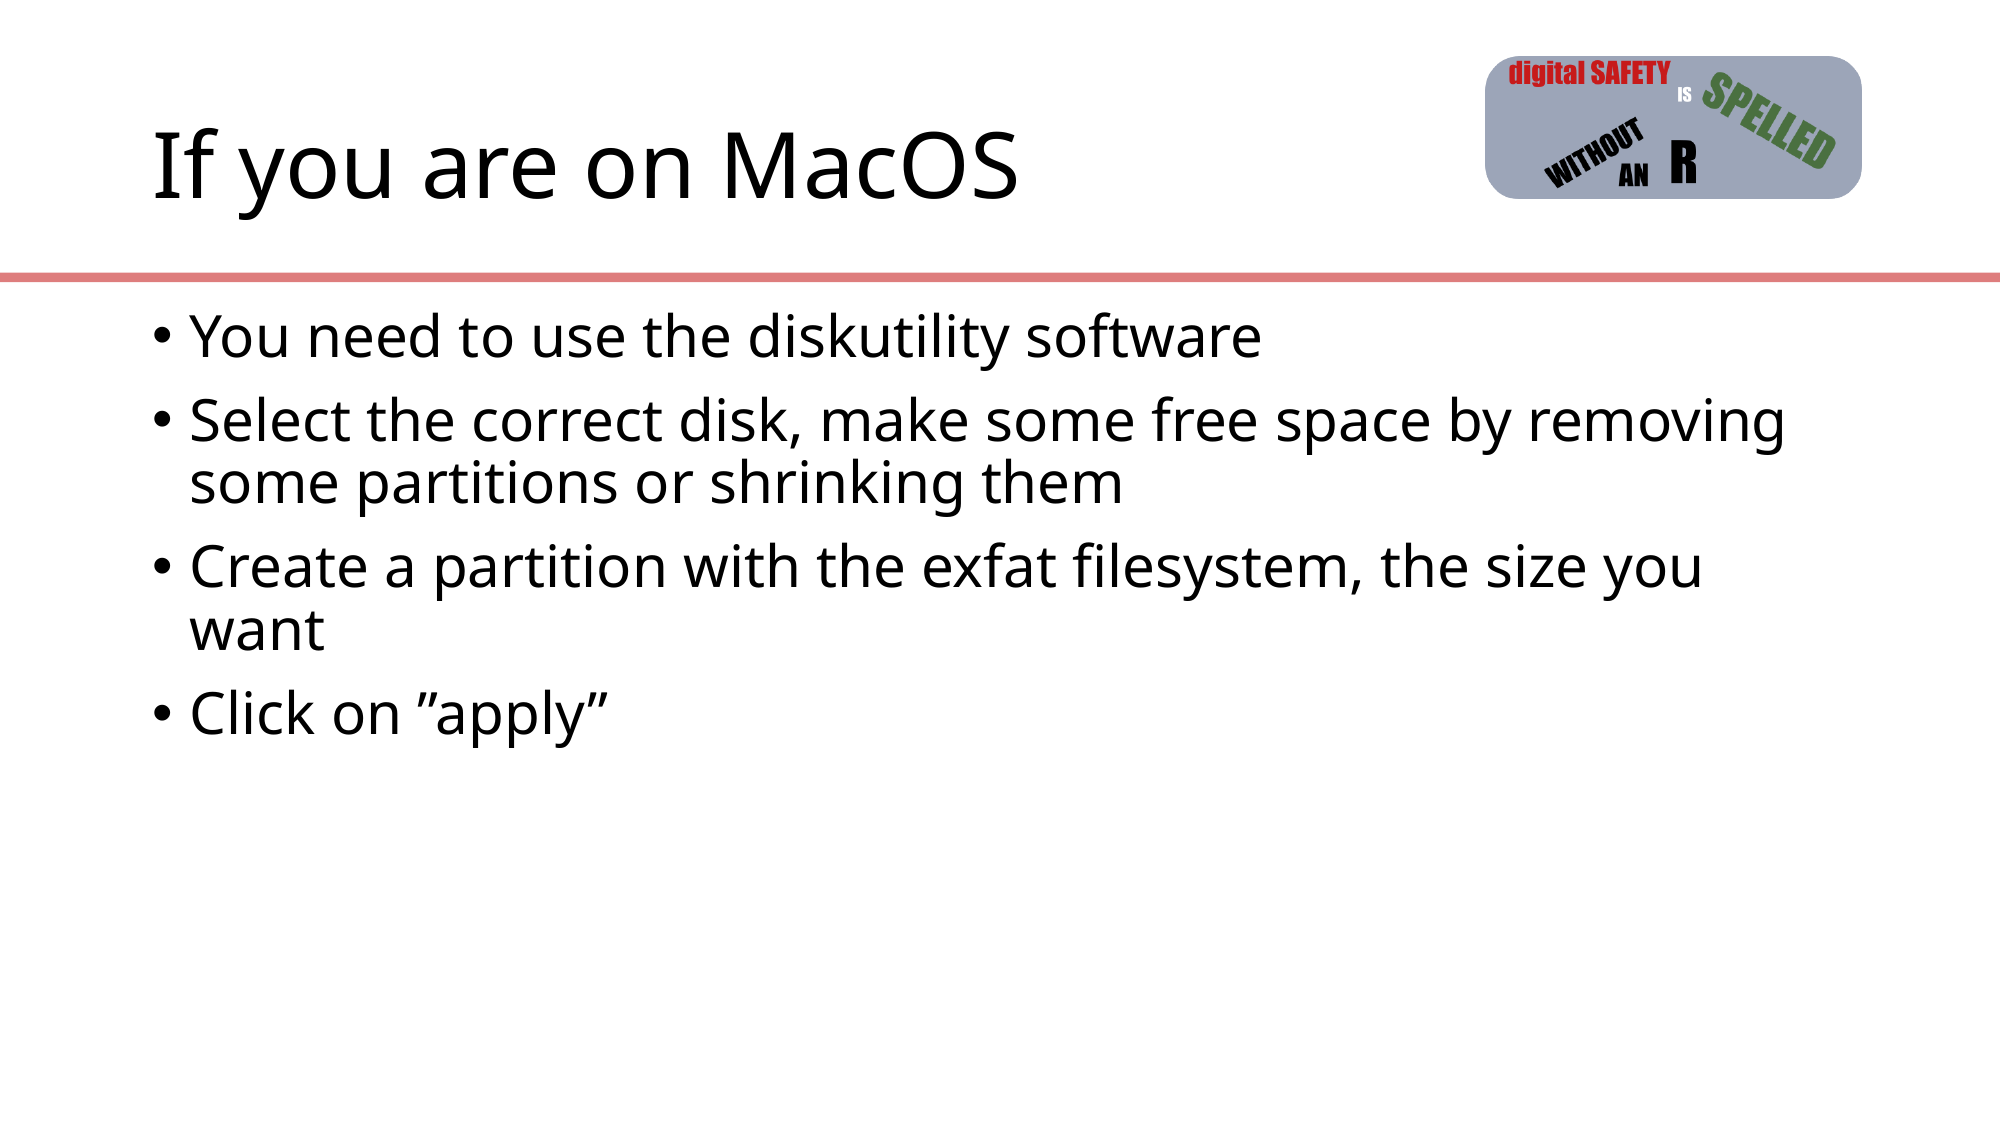

# If you are on MacOS
You need to use the diskutility software
Select the correct disk, make some free space by removing some partitions or shrinking them
Create a partition with the exfat filesystem, the size you want
Click on ”apply”